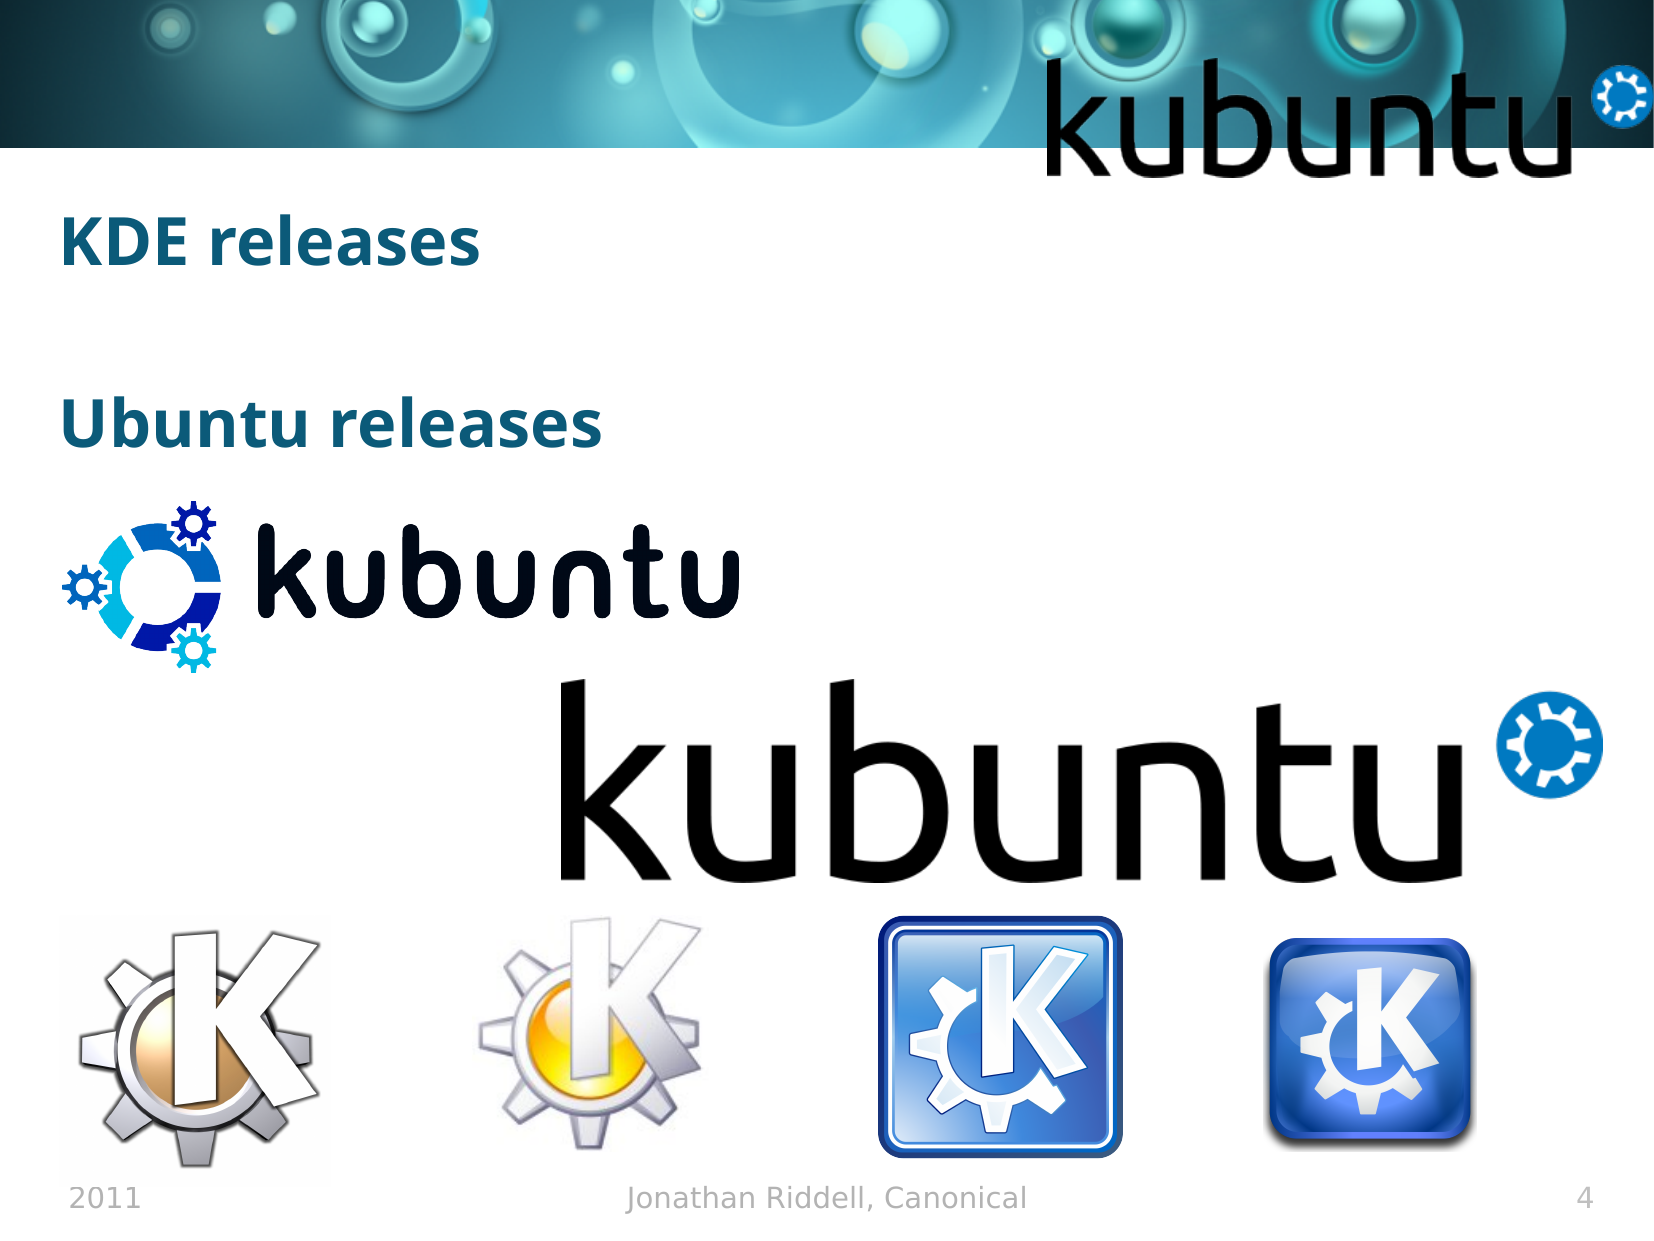

# KDE releases Ubuntu releases
Name
www.kde.org
4